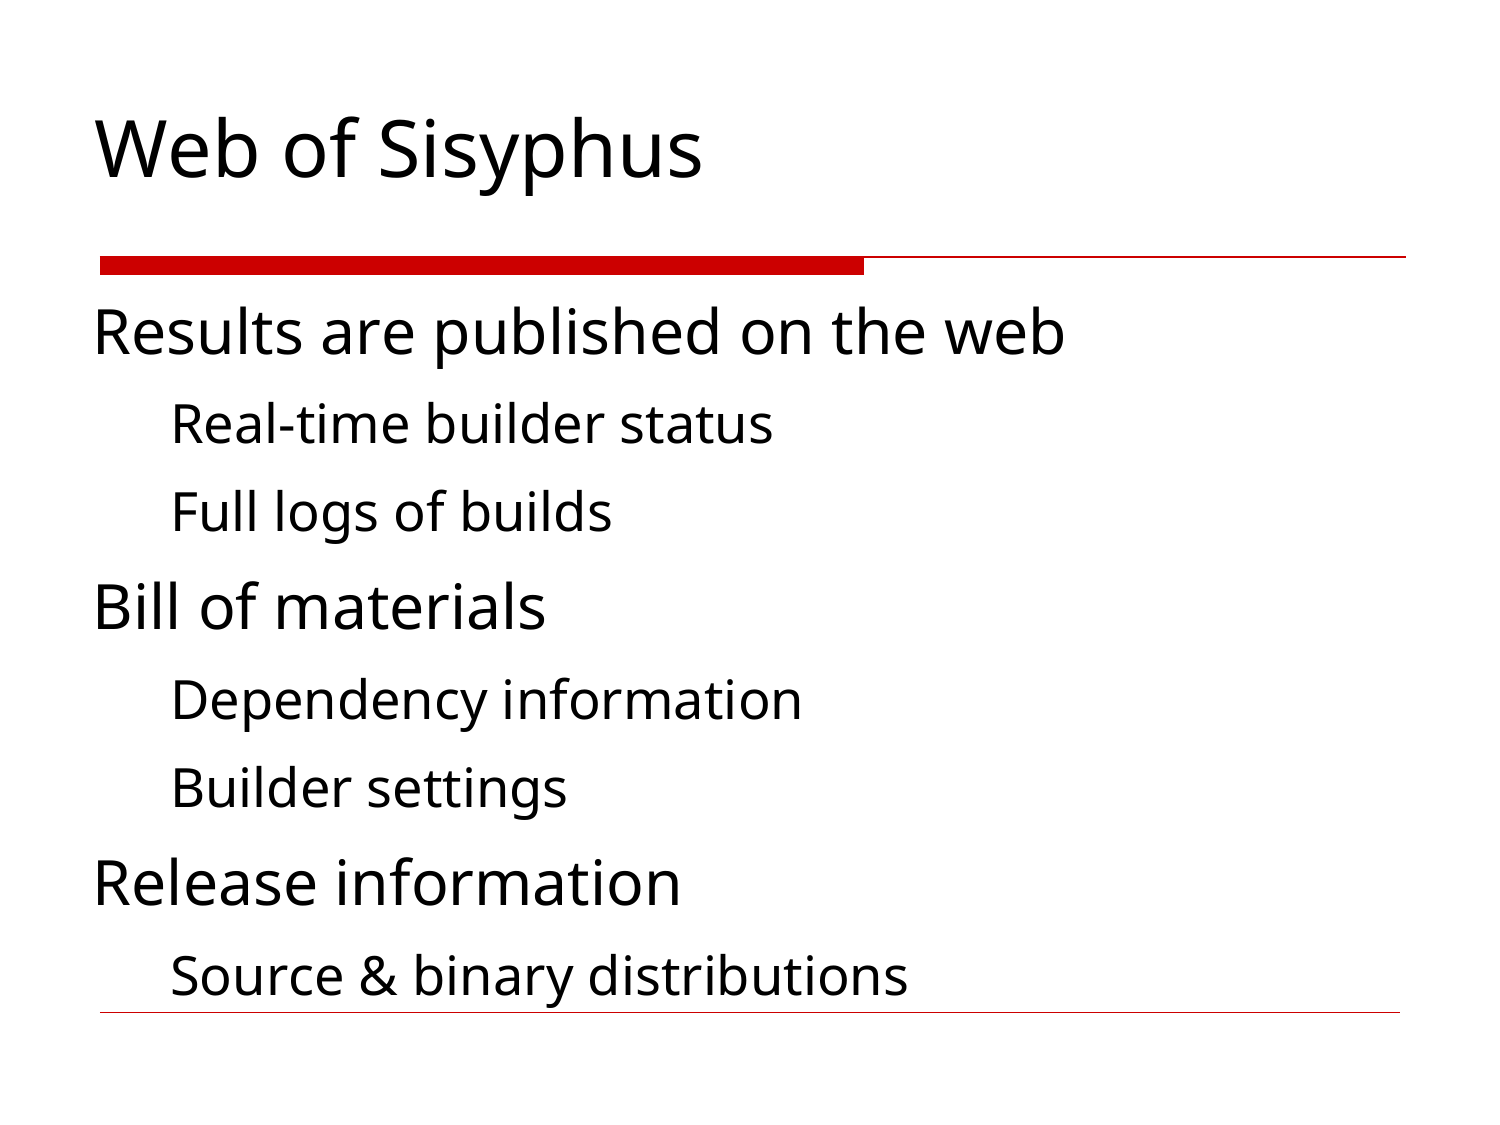

# Web of Sisyphus
Results are published on the web
Real-time builder status
Full logs of builds
Bill of materials
Dependency information
Builder settings
Release information
Source & binary distributions